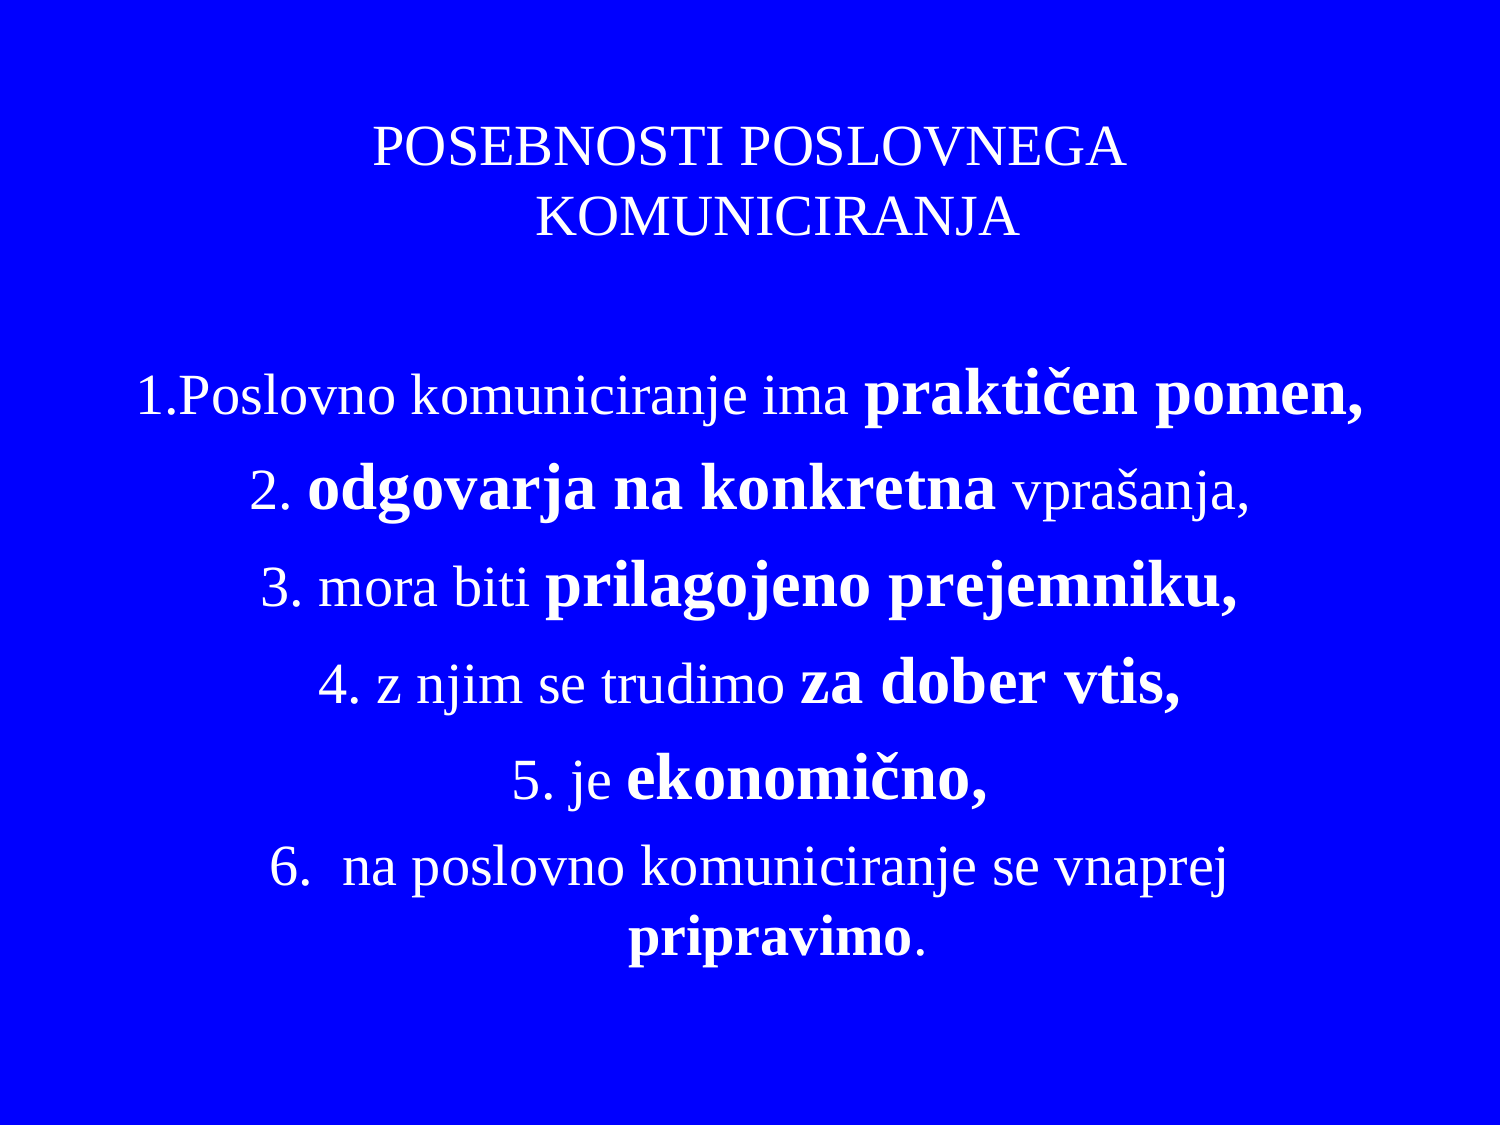

# POSEBNOSTI POSLOVNEGA KOMUNICIRANJA
1.Poslovno komuniciranje ima praktičen pomen,
2. odgovarja na konkretna vprašanja,
3. mora biti prilagojeno prejemniku,
4. z njim se trudimo za dober vtis,
5. je ekonomično,
6. na poslovno komuniciranje se vnaprej pripravimo.